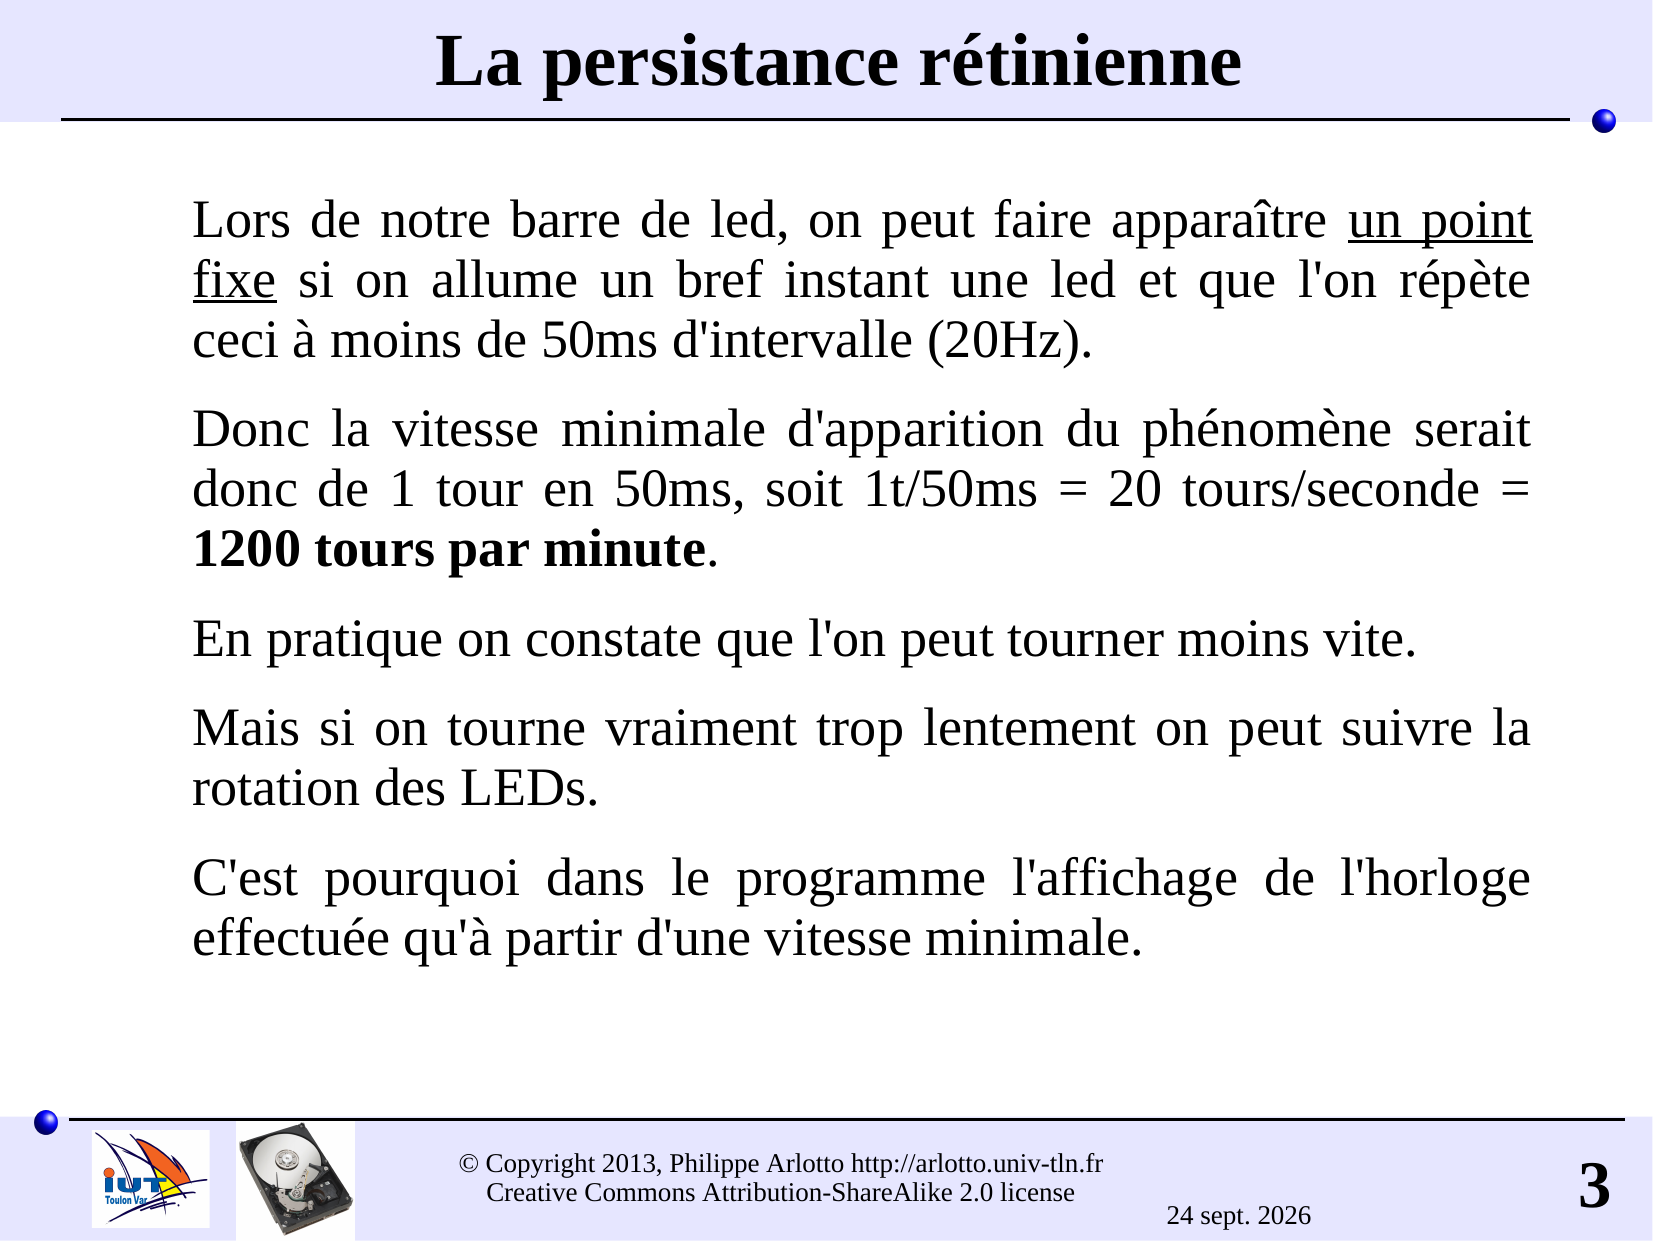

# La persistance rétinienne
Lors de notre barre de led, on peut faire apparaître un point fixe si on allume un bref instant une led et que l'on répète ceci à moins de 50ms d'intervalle (20Hz).
Donc la vitesse minimale d'apparition du phénomène serait donc de 1 tour en 50ms, soit 1t/50ms = 20 tours/seconde = 1200 tours par minute.
En pratique on constate que l'on peut tourner moins vite.
Mais si on tourne vraiment trop lentement on peut suivre la rotation des LEDs.
C'est pourquoi dans le programme l'affichage de l'horloge effectuée qu'à partir d'une vitesse minimale.